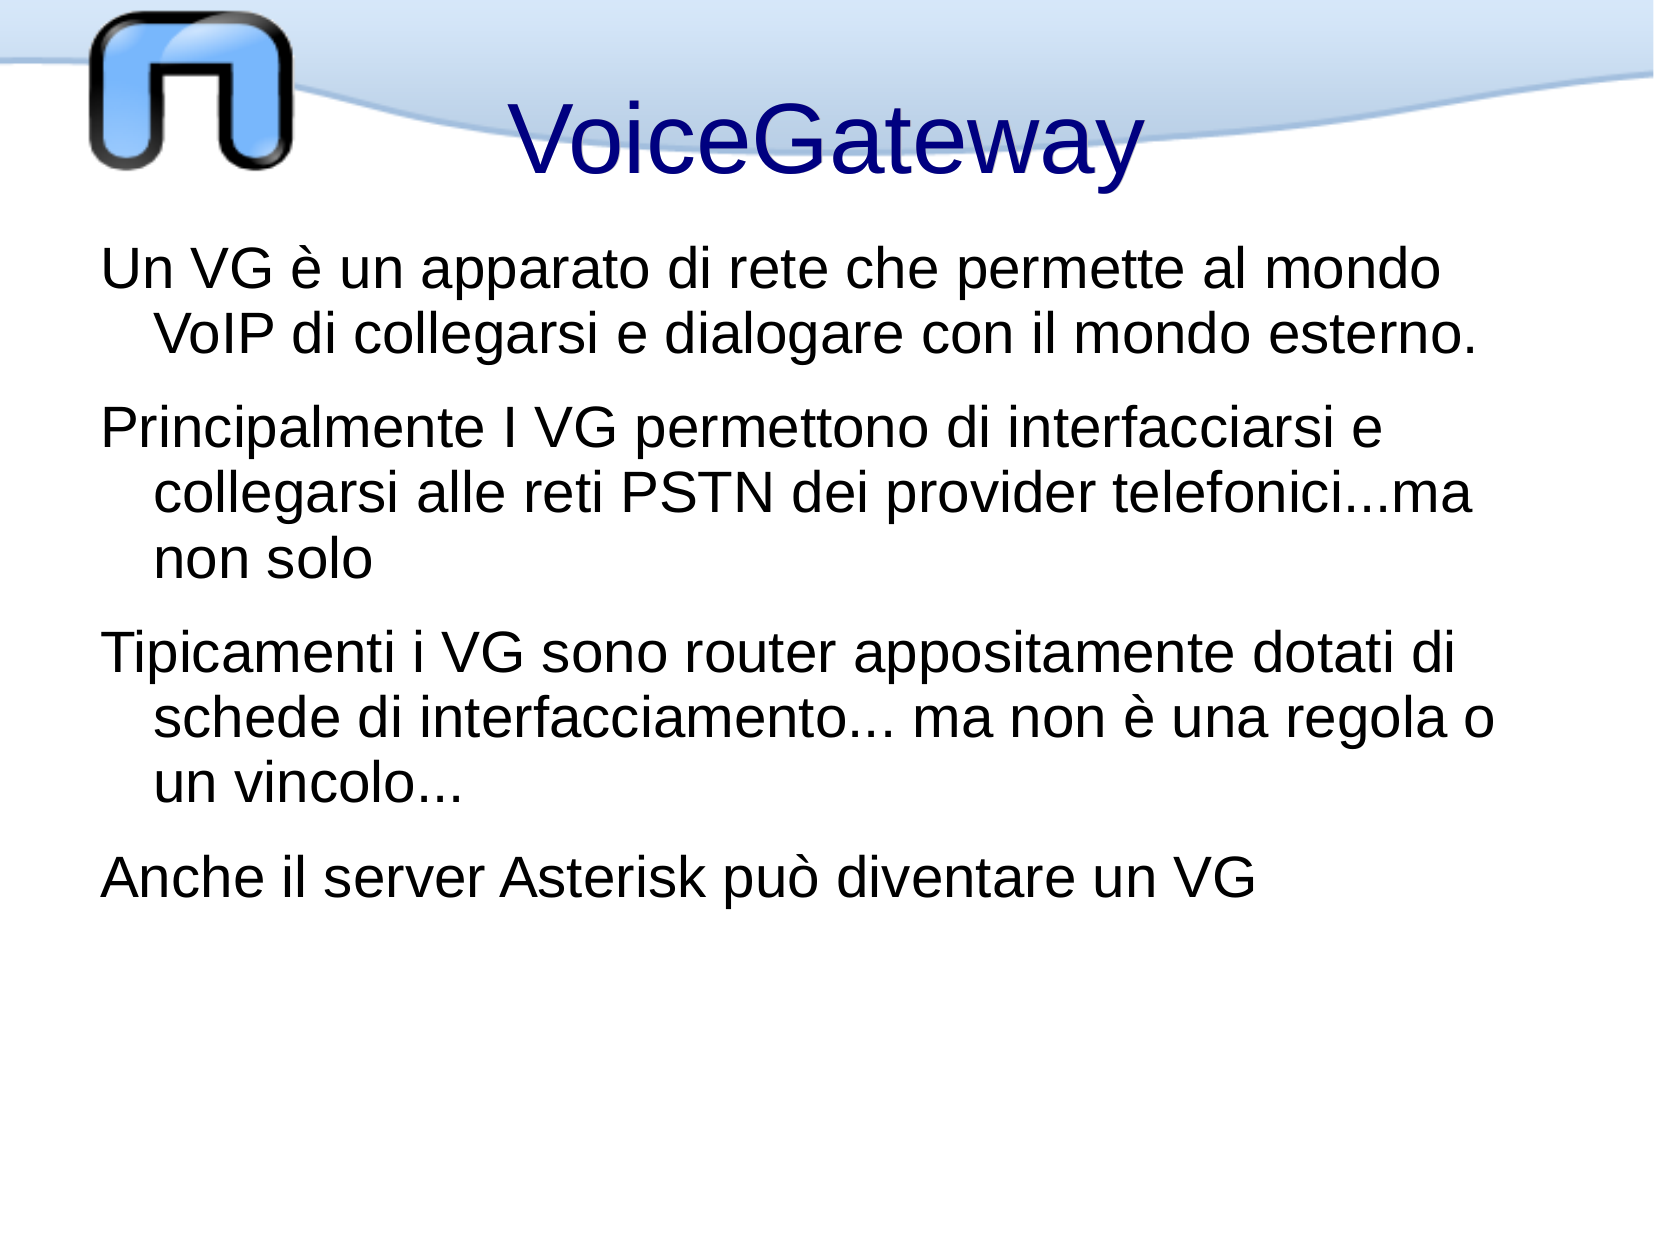

# VoiceGateway
Un VG è un apparato di rete che permette al mondo VoIP di collegarsi e dialogare con il mondo esterno.
Principalmente I VG permettono di interfacciarsi e collegarsi alle reti PSTN dei provider telefonici...ma non solo
Tipicamenti i VG sono router appositamente dotati di schede di interfacciamento... ma non è una regola o un vincolo...
Anche il server Asterisk può diventare un VG